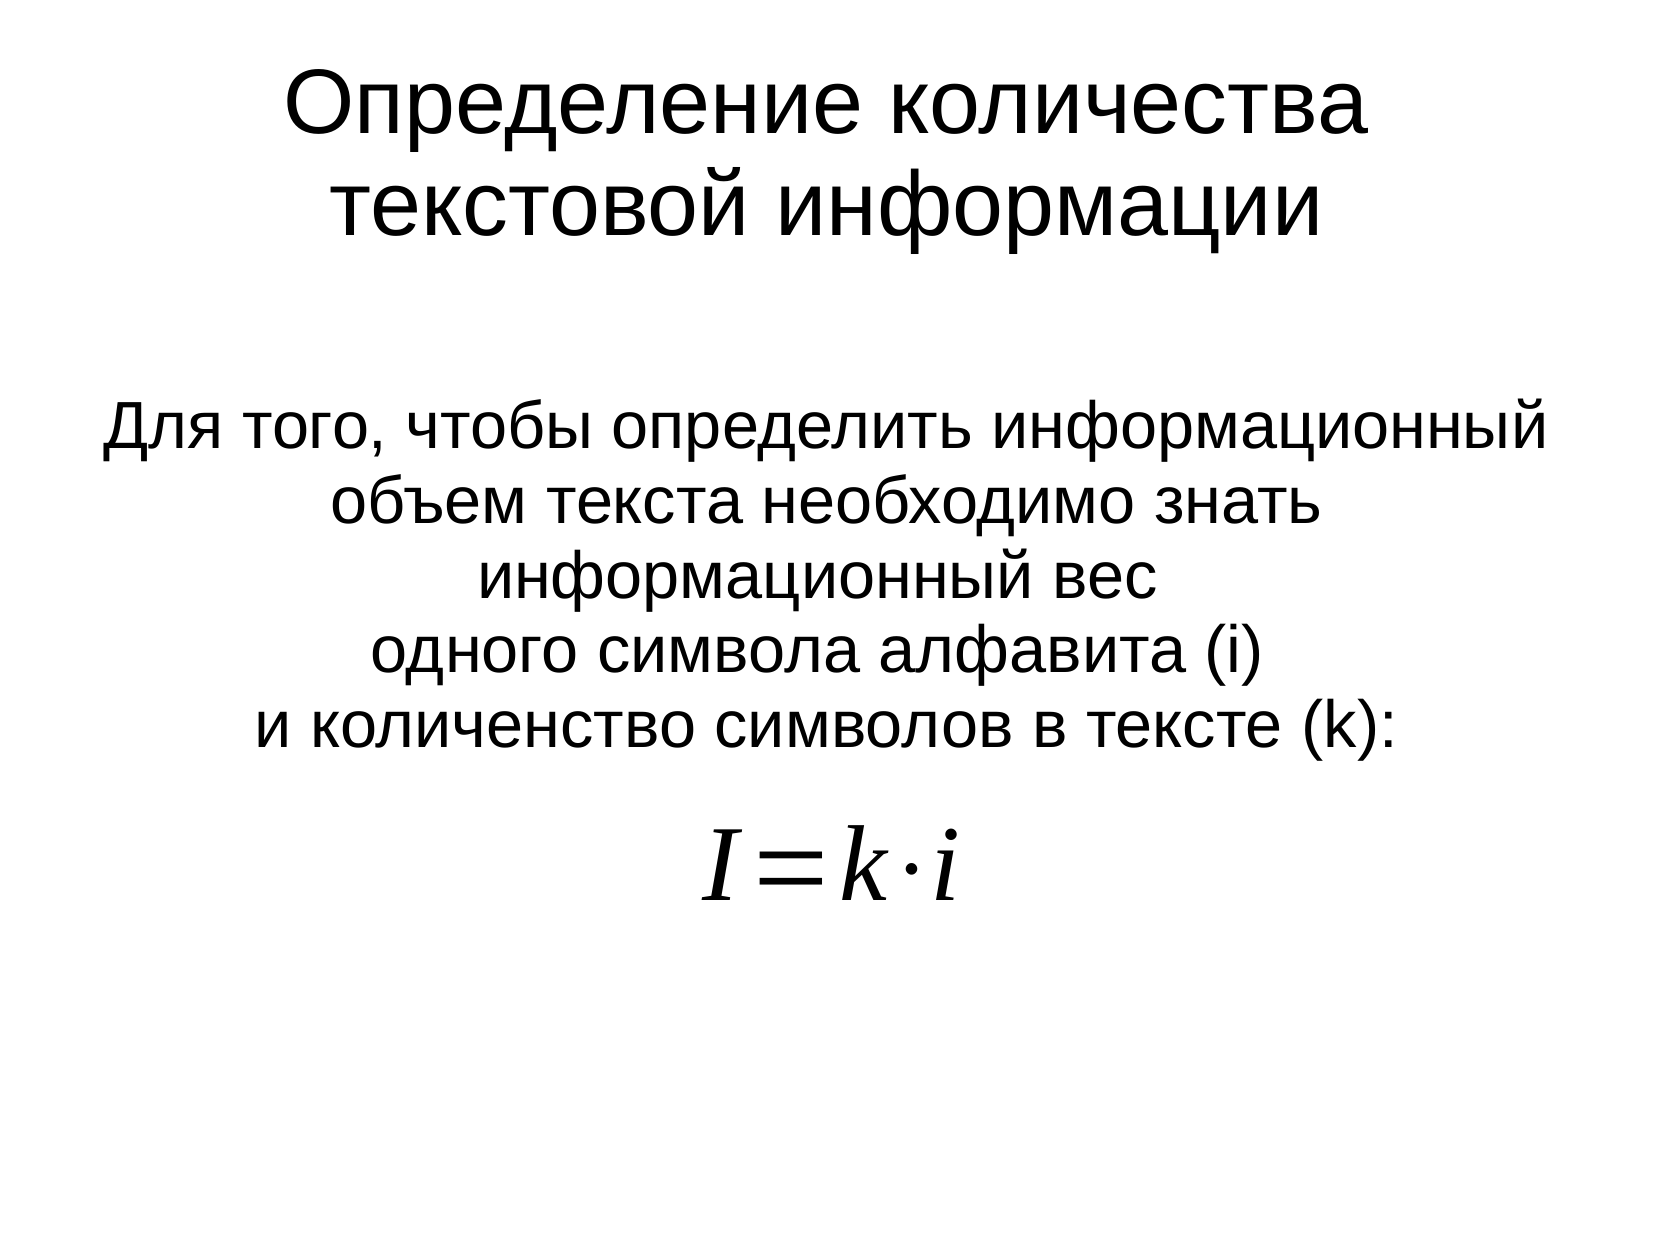

# Определение количества текстовой информации
Для того, чтобы определить информационный объем текста необходимо знать информационный вес
одного символа алфавита (i)
и количенство символов в тексте (k):